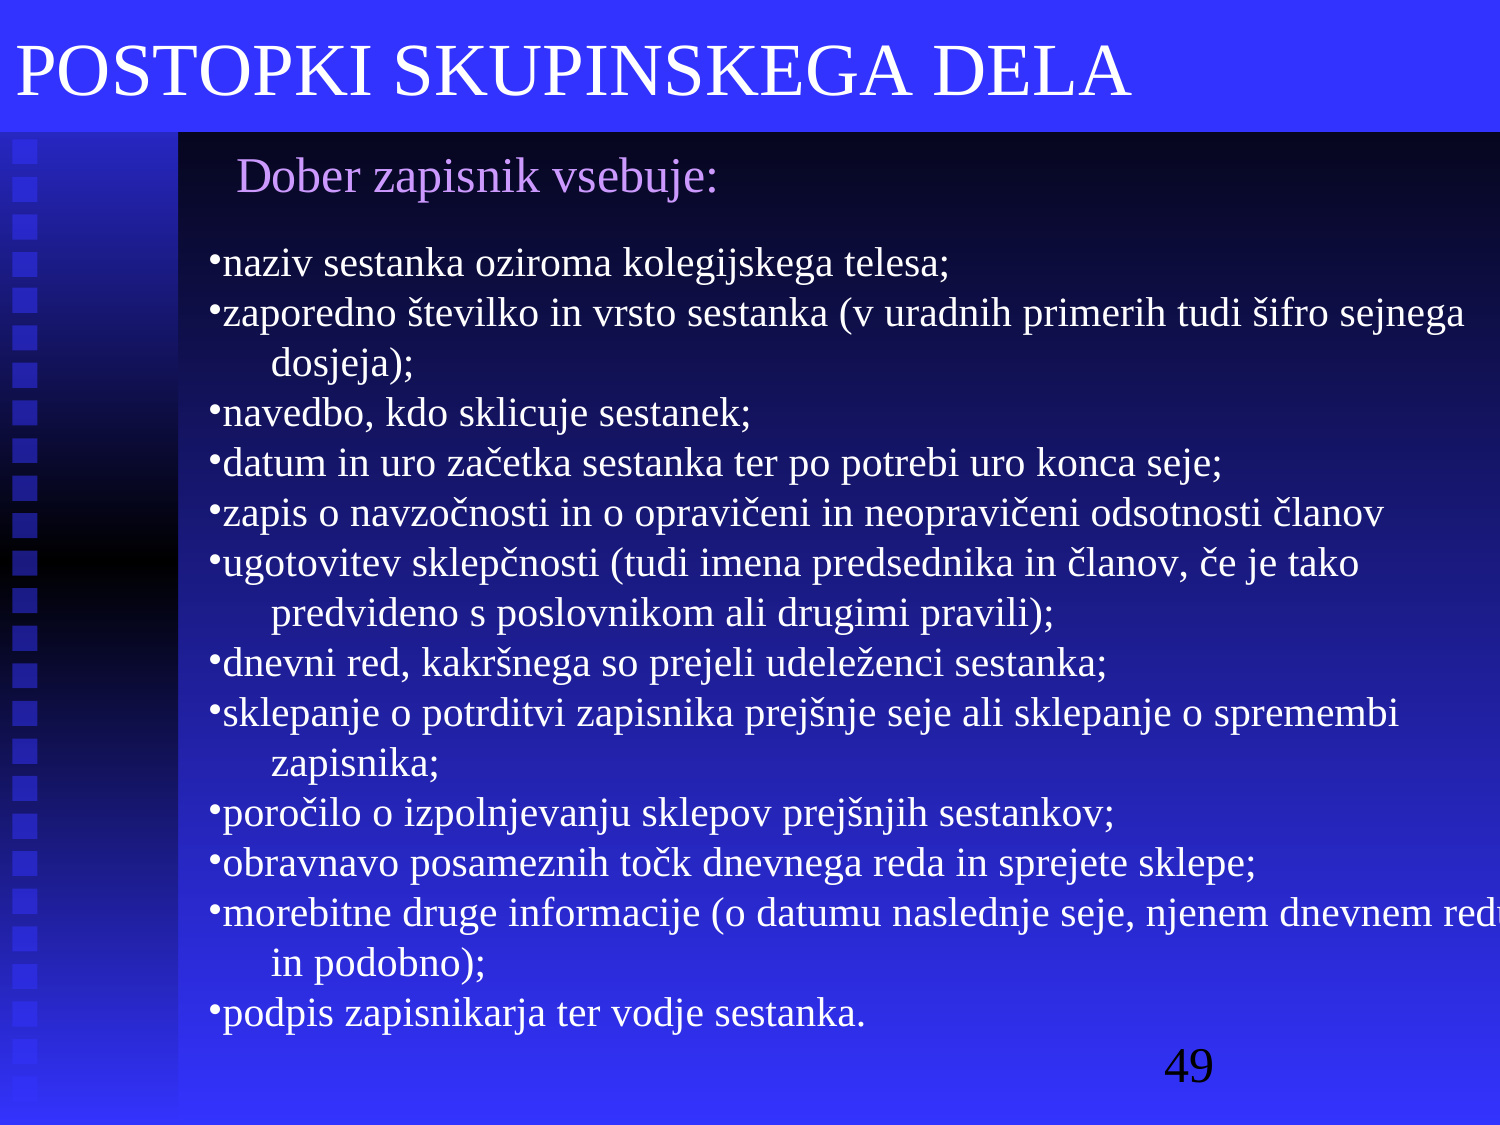

# POSTOPKI SKUPINSKEGA DELA
Dober zapisnik vsebuje:
naziv sestanka oziroma kolegijskega telesa;
zaporedno številko in vrsto sestanka (v uradnih primerih tudi šifro sejnega
 dosjeja);
navedbo, kdo sklicuje sestanek;
datum in uro začetka sestanka ter po potrebi uro konca seje;
zapis o navzočnosti in o opravičeni in neopravičeni odsotnosti članov
ugotovitev sklepčnosti (tudi imena predsednika in članov, če je tako
 predvideno s poslovnikom ali drugimi pravili);
dnevni red, kakršnega so prejeli udeleženci sestanka;
sklepanje o potrditvi zapisnika prejšnje seje ali sklepanje o spremembi
 zapisnika;
poročilo o izpolnjevanju sklepov prejšnjih sestankov;
obravnavo posameznih točk dnevnega reda in sprejete sklepe;
morebitne druge informacije (o datumu naslednje seje, njenem dnevnem redu
 in podobno);
podpis zapisnikarja ter vodje sestanka.
49